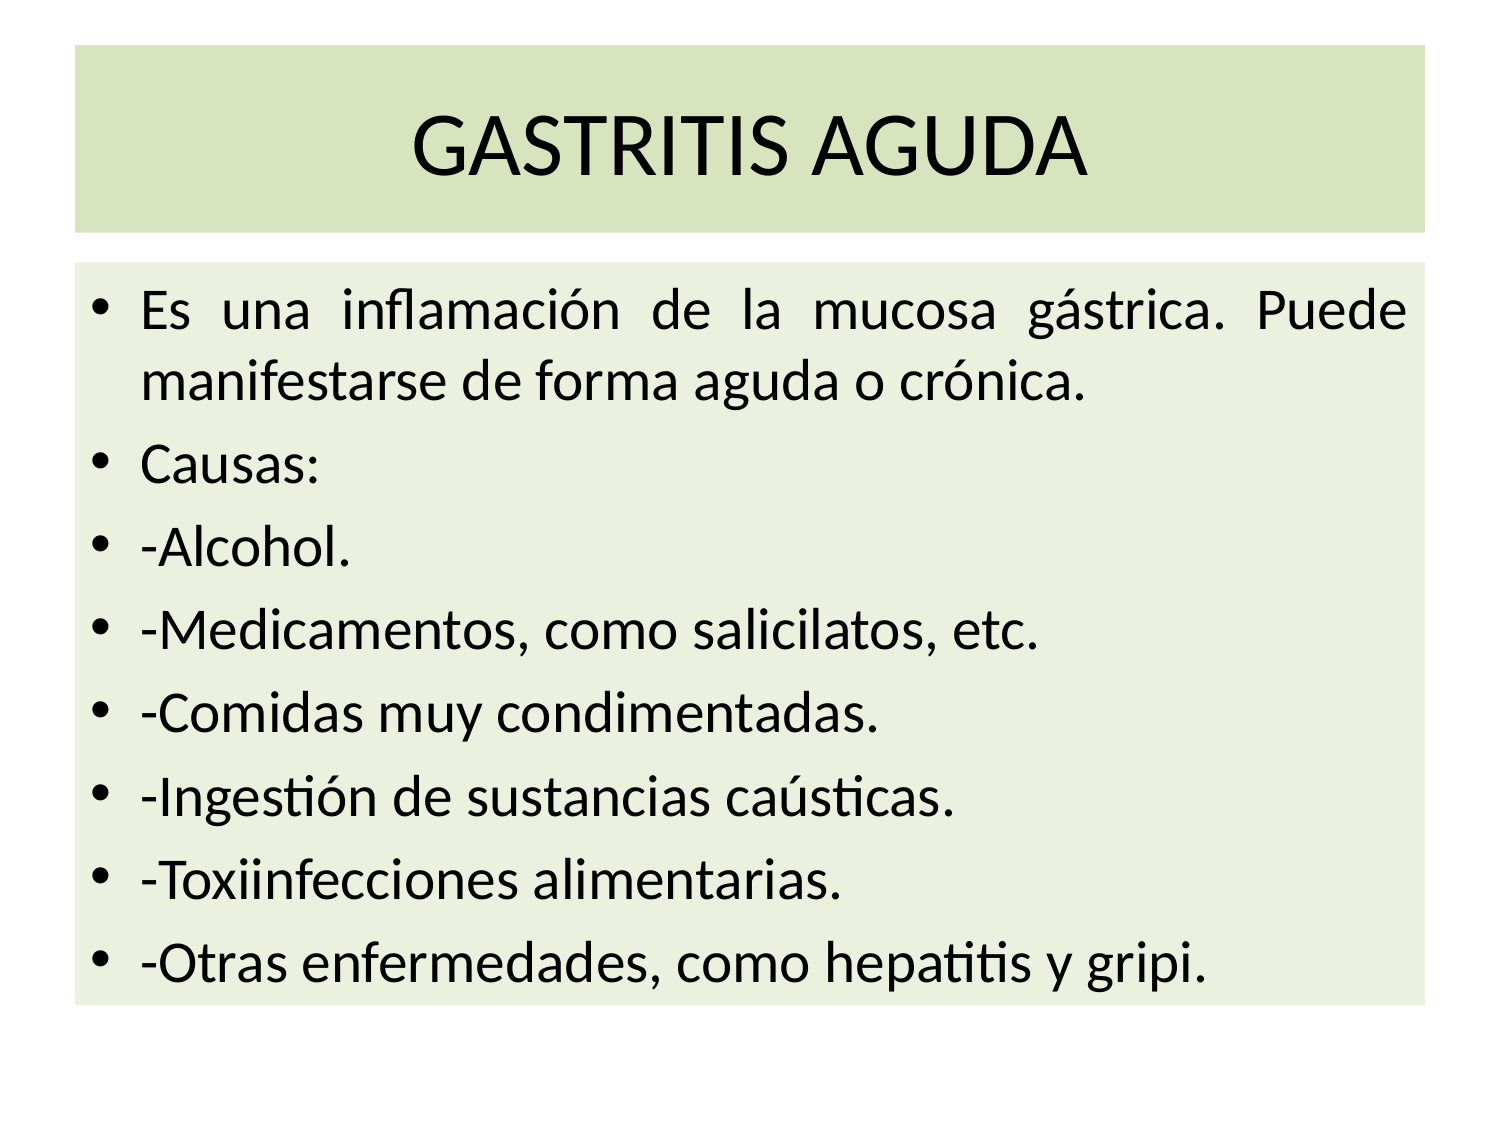

# GASTRITIS AGUDA
Es una inflamación de la mucosa gástrica. Puede manifestarse de forma aguda o crónica.
Causas:
-Alcohol.
-Medicamentos, como salicilatos, etc.
-Comidas muy condimentadas.
-Ingestión de sustancias caústicas.
-Toxiinfecciones alimentarias.
-Otras enfermedades, como hepatitis y gripi.